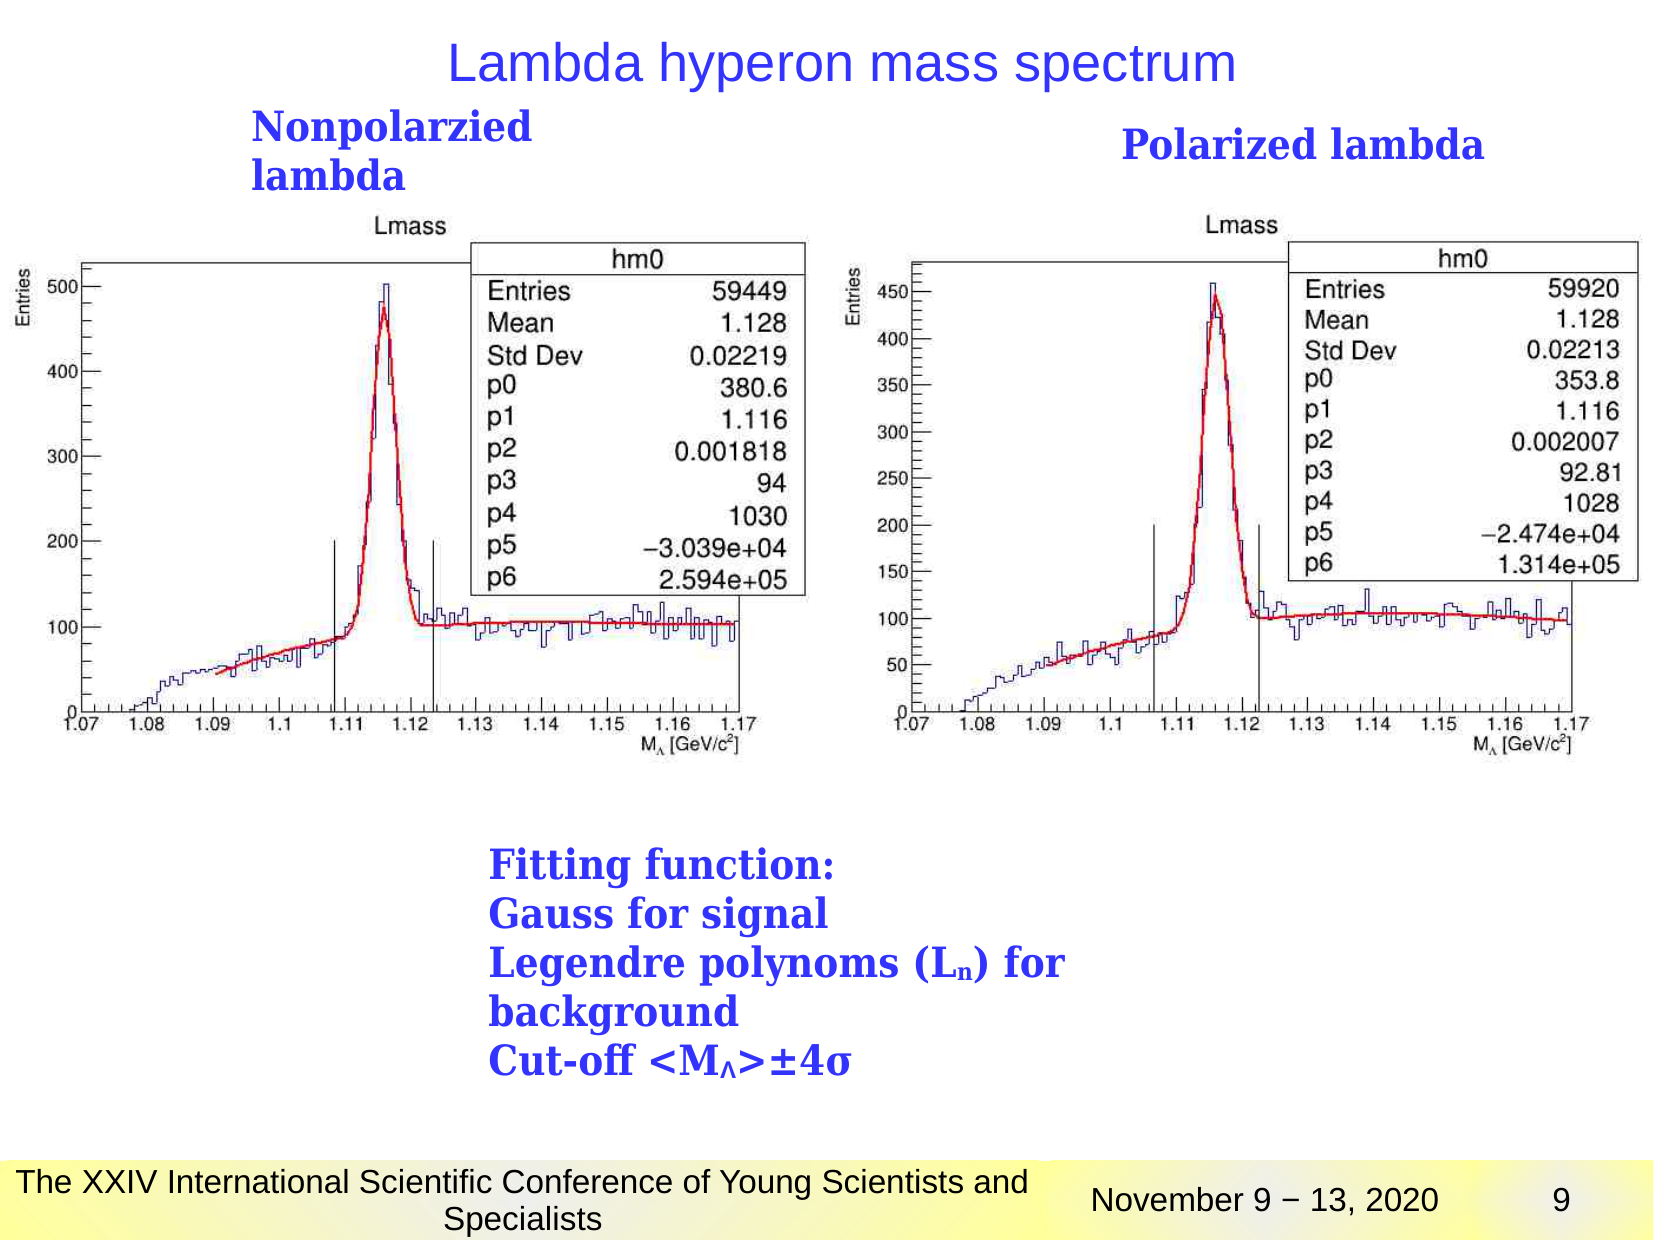

# Lambda hyperon mass spectrum
Nonpolarzied lambda
Polarized lambda
Fitting function:
Gauss for signal
Legendre polynoms (Ln) for
background
Cut-off <MΛ>±4σ
The XXIV International Scientific Conference of Young Scientists and Specialists
November 9 − 13, 2020
9